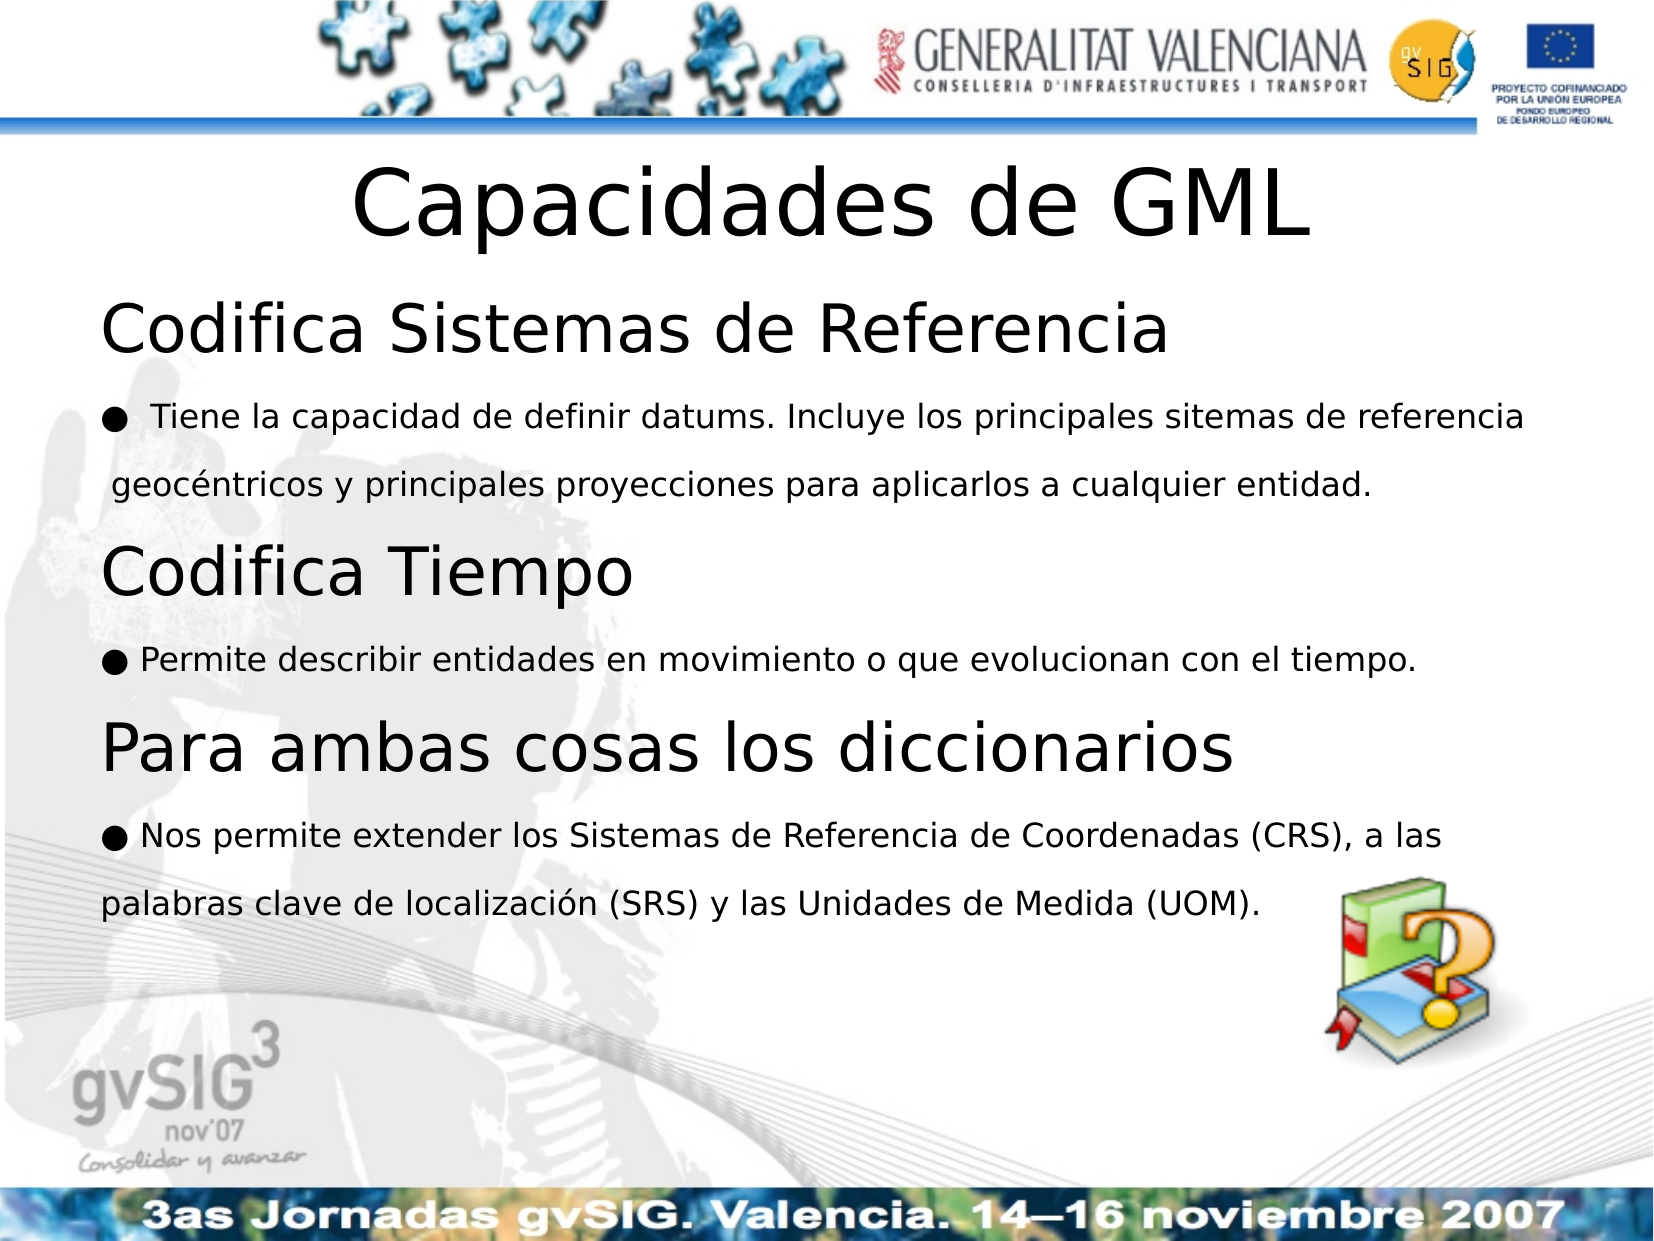

# Capacidades de GML
Codifica Sistemas de Referencia
● Tiene la capacidad de definir datums. Incluye los principales sitemas de referencia
 geocéntricos y principales proyecciones para aplicarlos a cualquier entidad.
Codifica Tiempo
● Permite describir entidades en movimiento o que evolucionan con el tiempo.
Para ambas cosas los diccionarios
● Nos permite extender los Sistemas de Referencia de Coordenadas (CRS), a las
palabras clave de localización (SRS) y las Unidades de Medida (UOM).